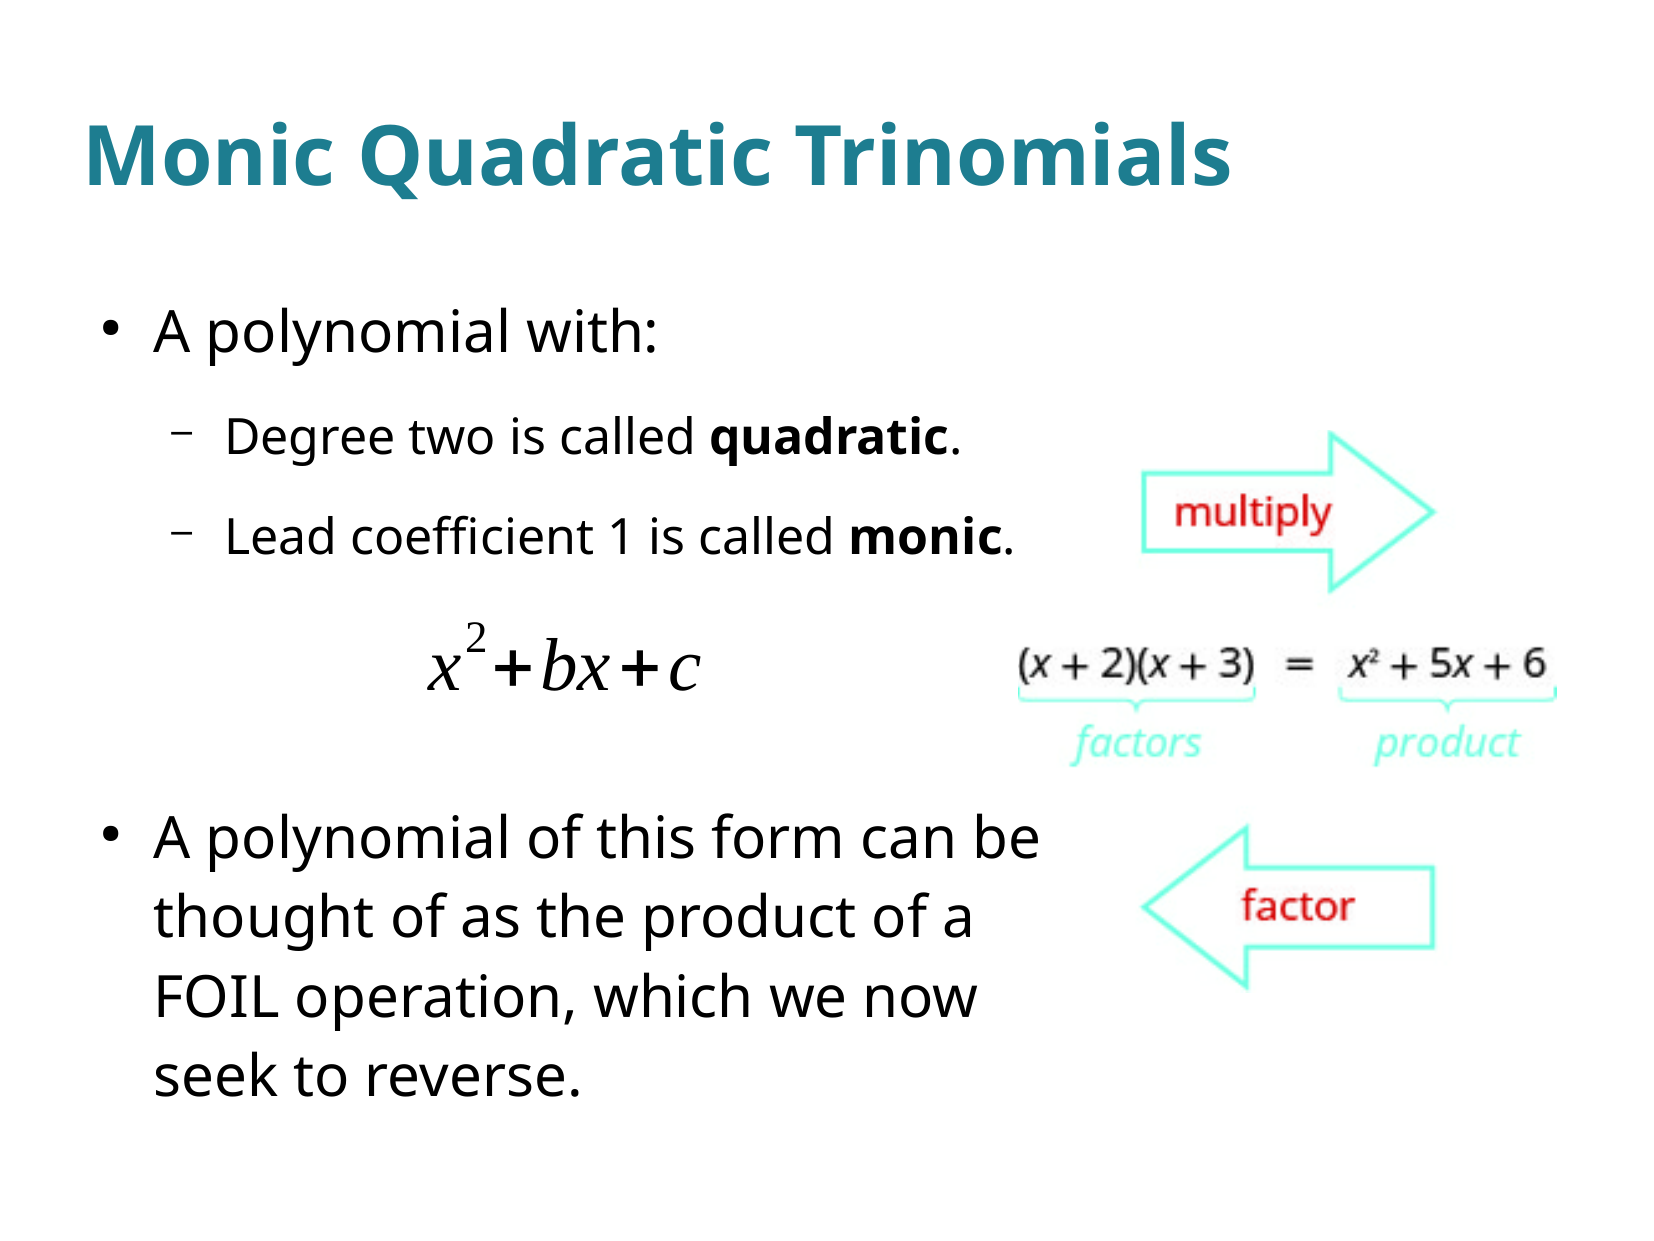

# Monic Quadratic Trinomials
A polynomial with:
Degree two is called quadratic.
Lead coefficient 1 is called monic.
A polynomial of this form can be thought of as the product of a FOIL operation, which we now seek to reverse.